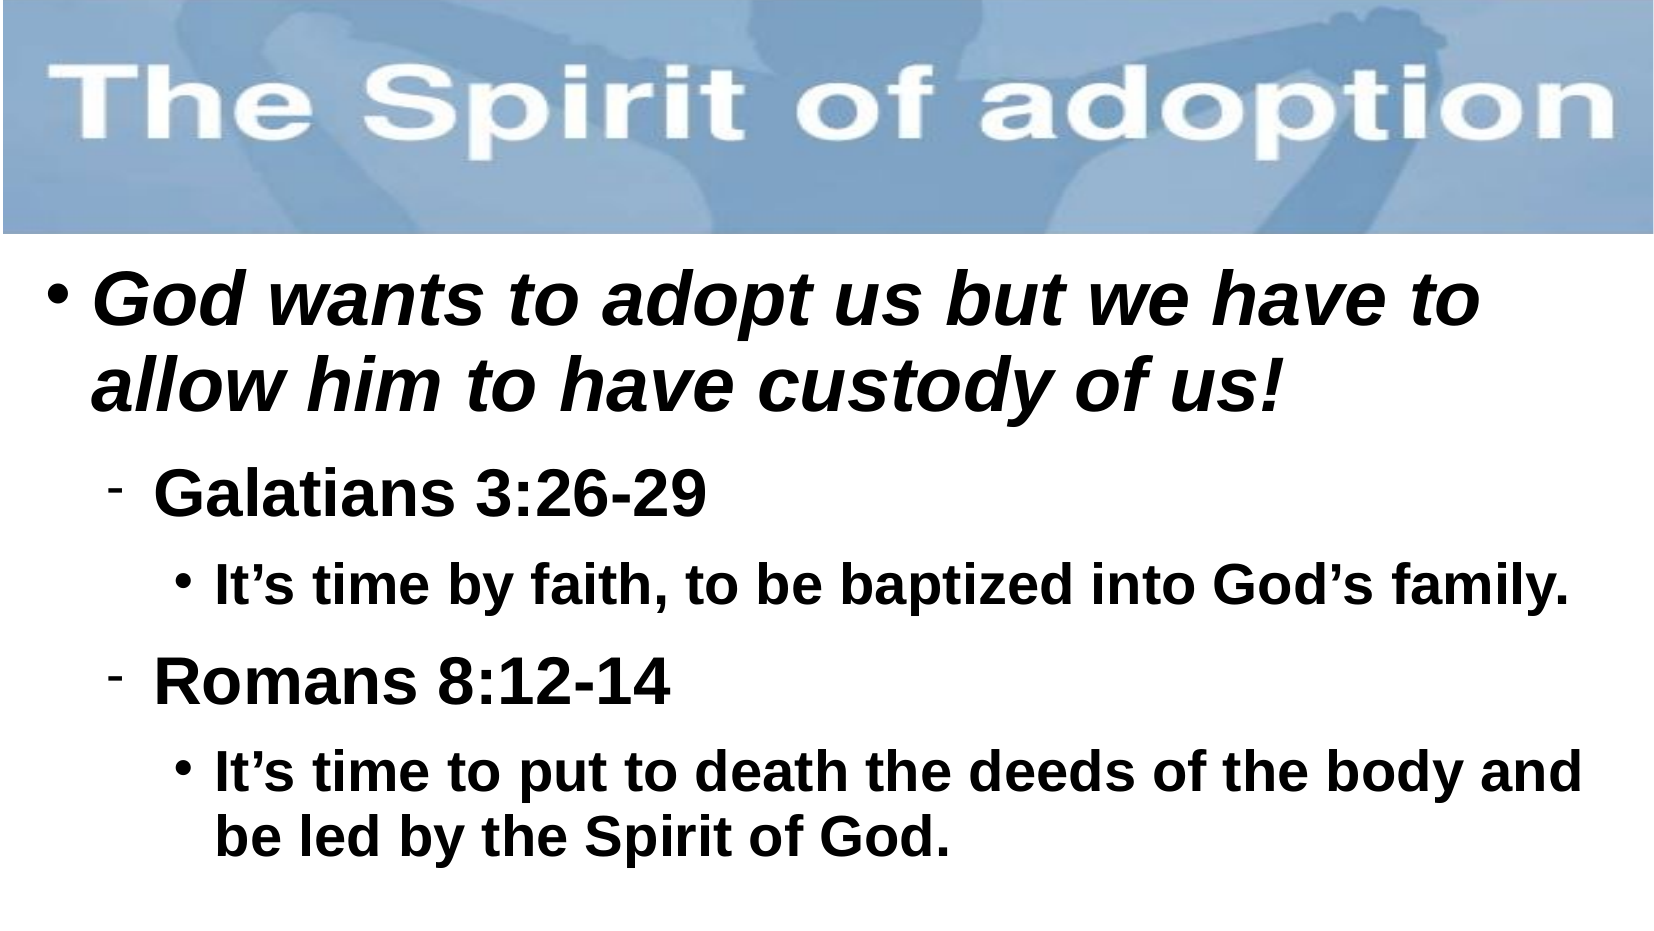

God wants to adopt us but we have to allow him to have custody of us!
Galatians 3:26-29
It’s time by faith, to be baptized into God’s family.
Romans 8:12-14
It’s time to put to death the deeds of the body and be led by the Spirit of God.